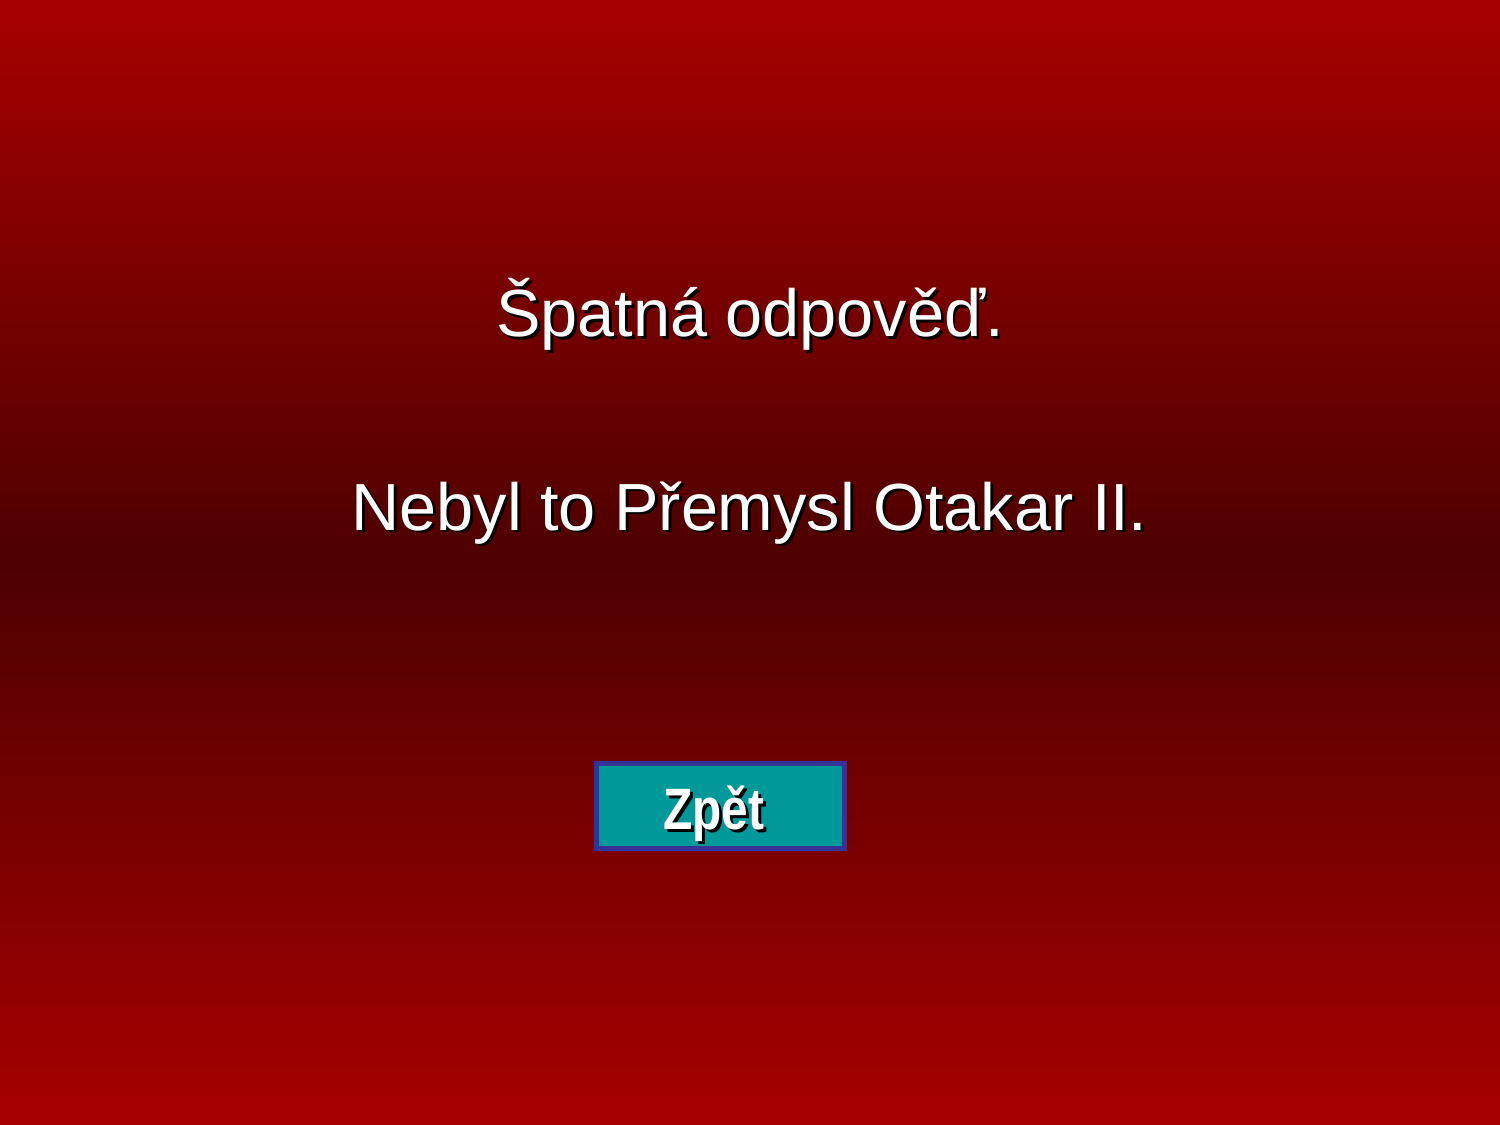

#
Špatná odpověď.
Nebyl to Přemysl Otakar II.
Zpět